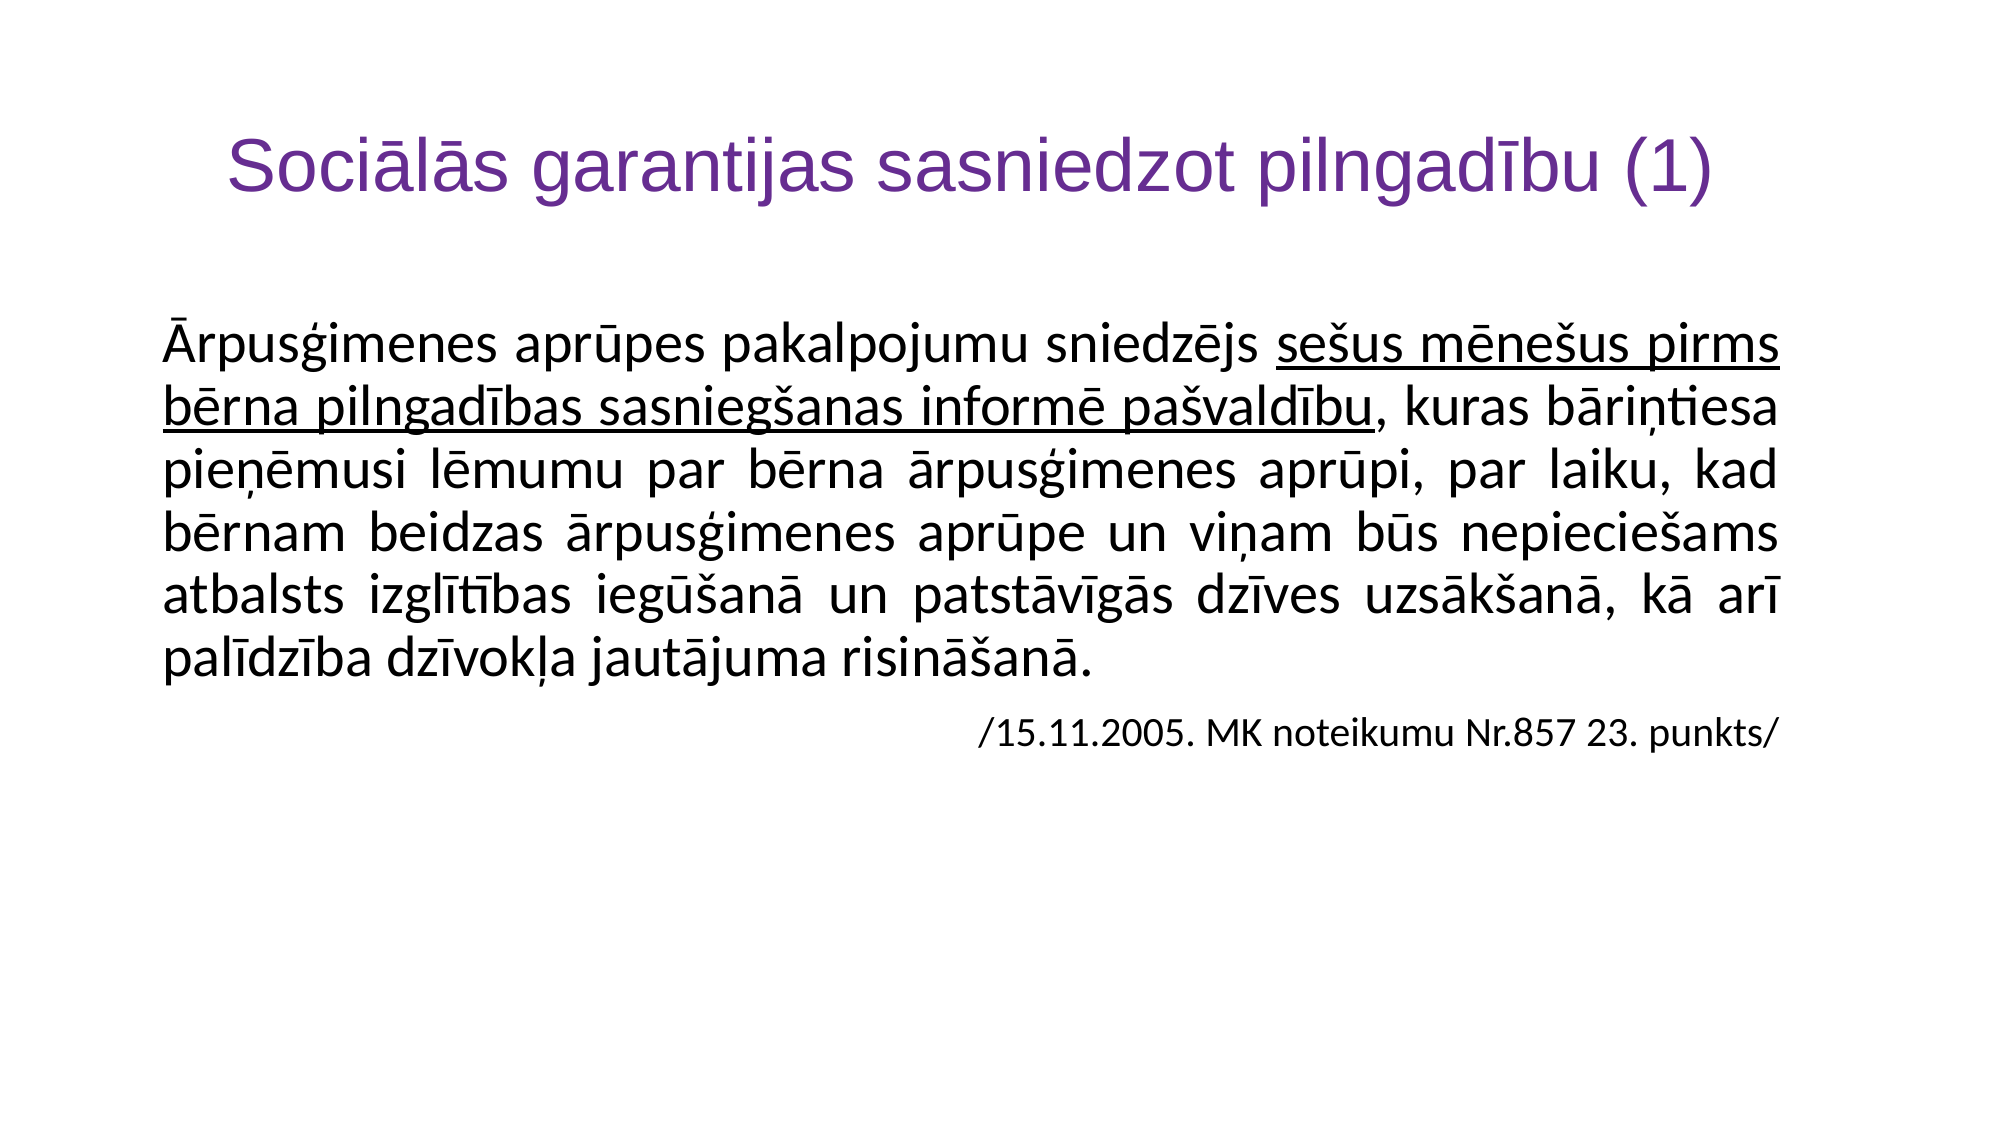

# Sociālās garantijas sasniedzot pilngadību (1)
Ārpusģimenes aprūpes pakalpojumu sniedzējs sešus mēnešus pirms bērna pilngadības sasniegšanas informē pašvaldību, kuras bāriņtiesa pieņēmusi lēmumu par bērna ārpusģimenes aprūpi, par laiku, kad bērnam beidzas ārpusģimenes aprūpe un viņam būs nepieciešams atbalsts izglītības iegūšanā un patstāvīgās dzīves uzsākšanā, kā arī palīdzība dzīvokļa jautājuma risināšanā.
/15.11.2005. MK noteikumu Nr.857 23. punkts/